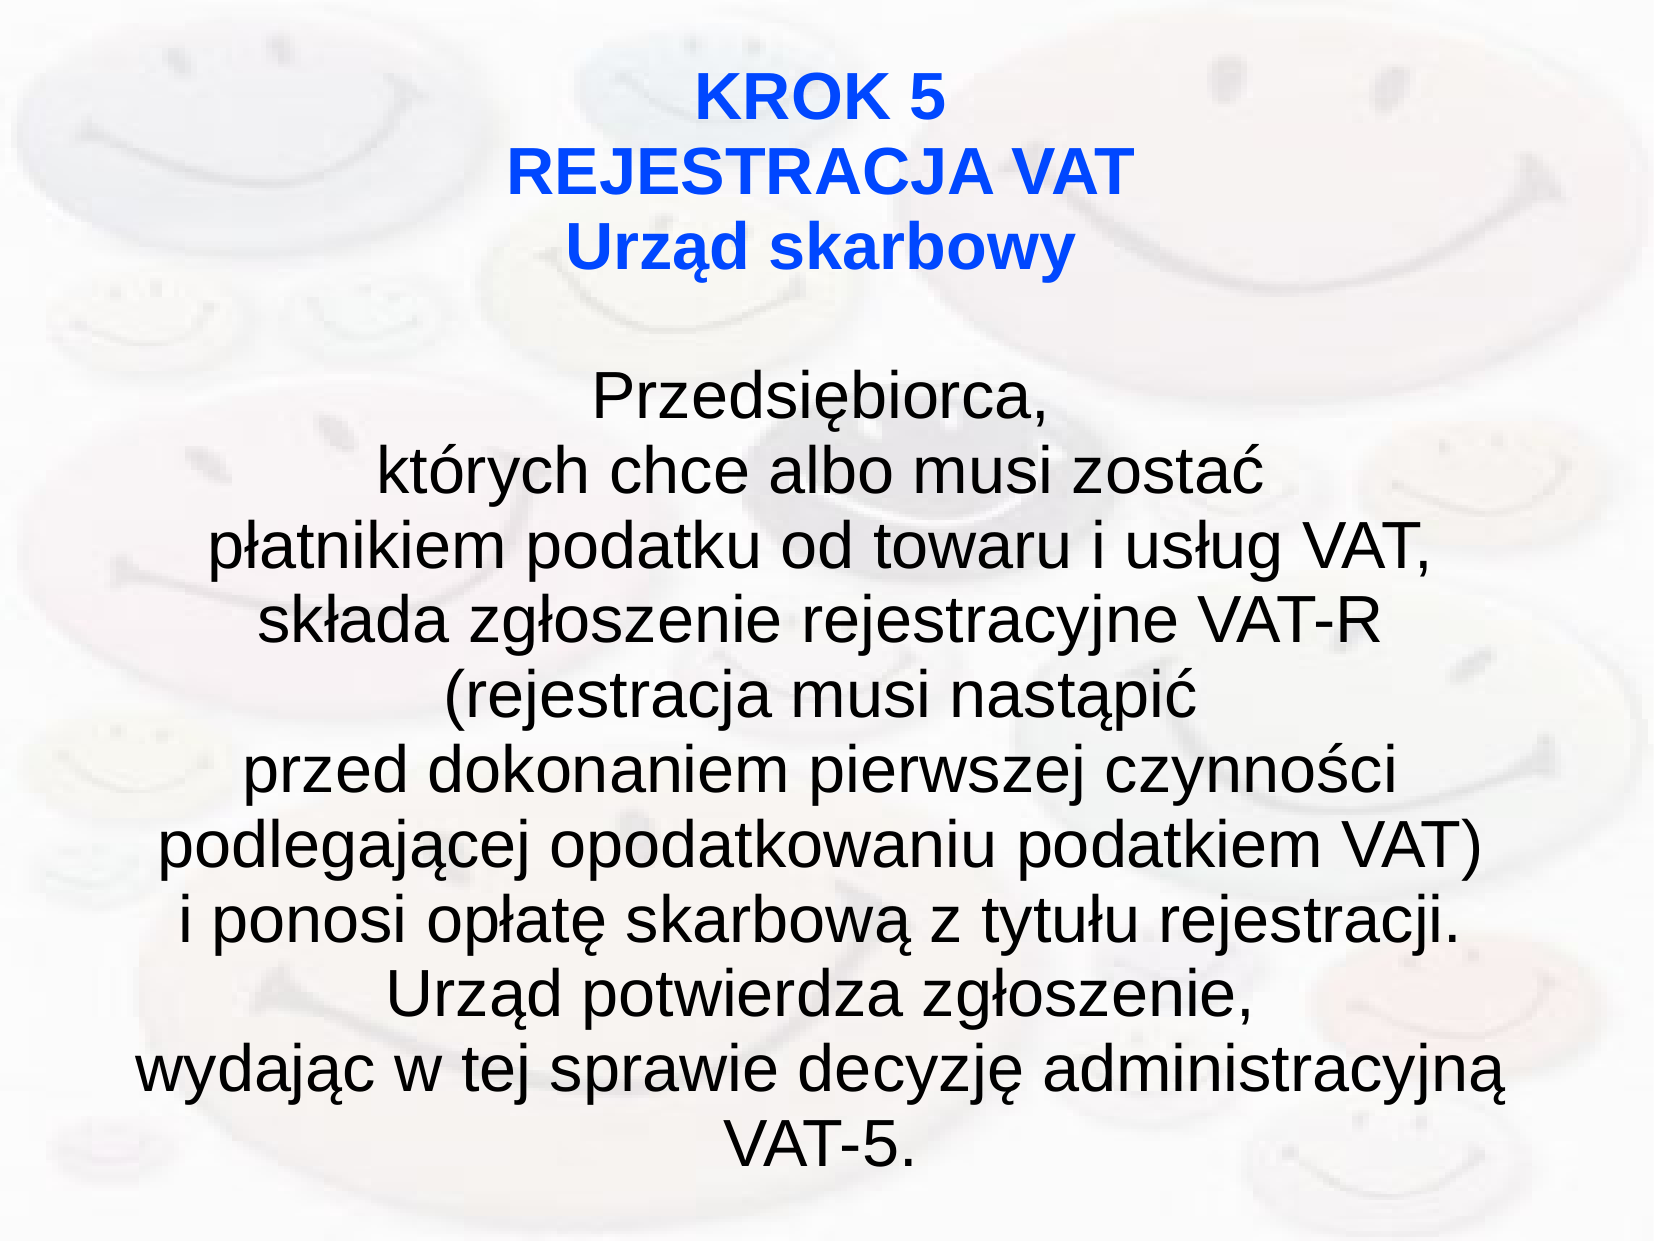

# KROK 5
REJESTRACJA VAT
Urząd skarbowy
Przedsiębiorca,
których chce albo musi zostać
płatnikiem podatku od towaru i usług VAT,
składa zgłoszenie rejestracyjne VAT-R
(rejestracja musi nastąpić
przed dokonaniem pierwszej czynności
podlegającej opodatkowaniu podatkiem VAT)
i ponosi opłatę skarbową z tytułu rejestracji.
Urząd potwierdza zgłoszenie,
wydając w tej sprawie decyzję administracyjną VAT-5.